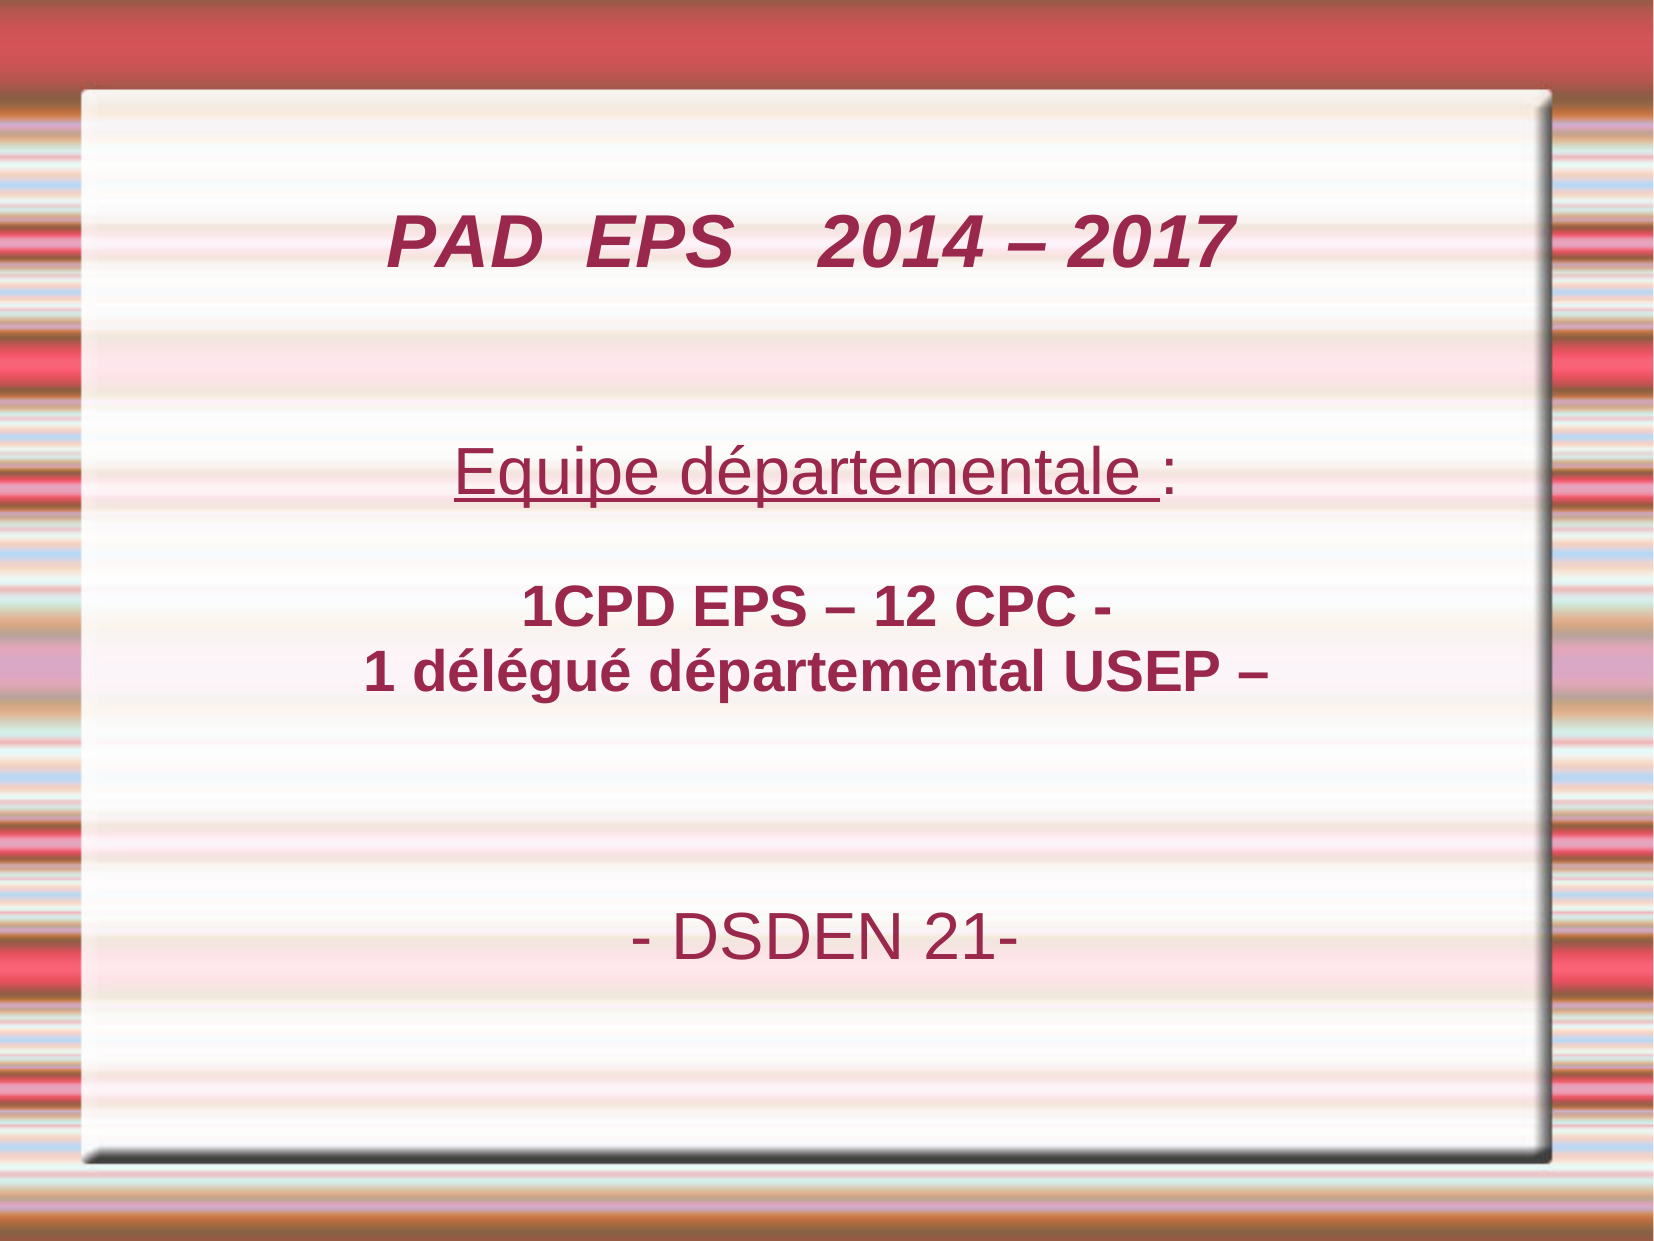

# PAD EPS 2014 – 2017
Equipe départementale :
1CPD EPS – 12 CPC -
1 délégué départemental USEP –
- DSDEN 21-